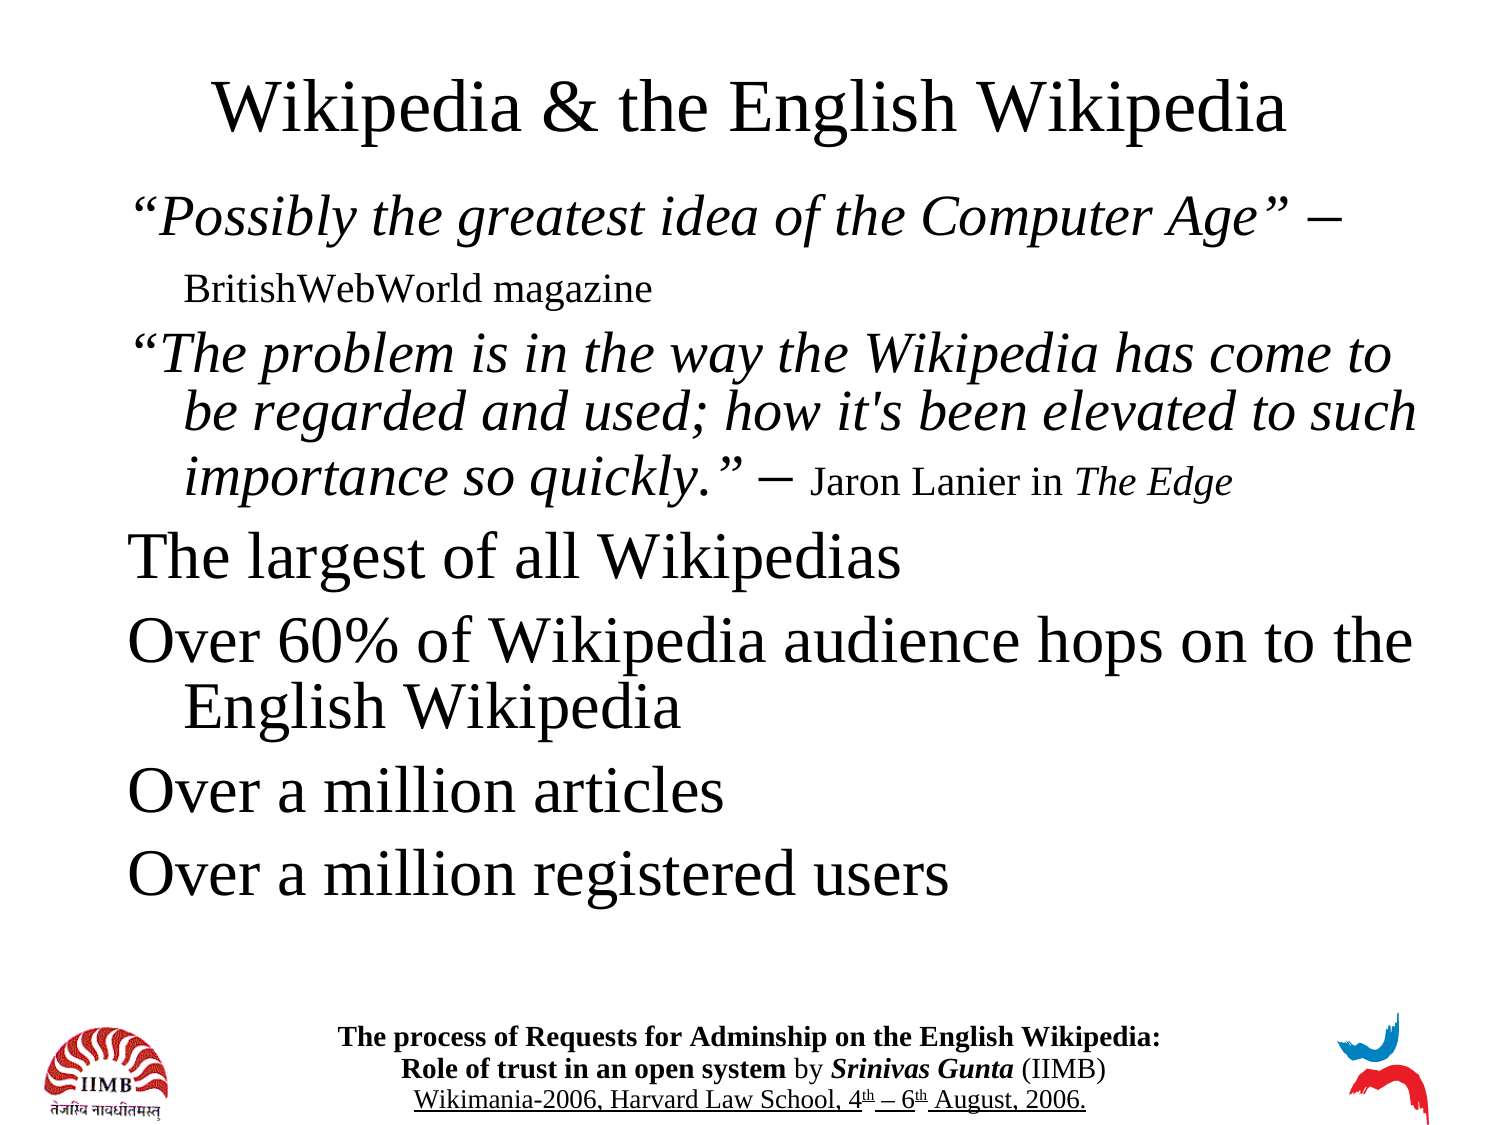

# Wikipedia & the English Wikipedia
“Possibly the greatest idea of the Computer Age” – BritishWebWorld magazine
“The problem is in the way the Wikipedia has come to be regarded and used; how it's been elevated to such importance so quickly.” – Jaron Lanier in The Edge
The largest of all Wikipedias
Over 60% of Wikipedia audience hops on to the English Wikipedia
Over a million articles
Over a million registered users